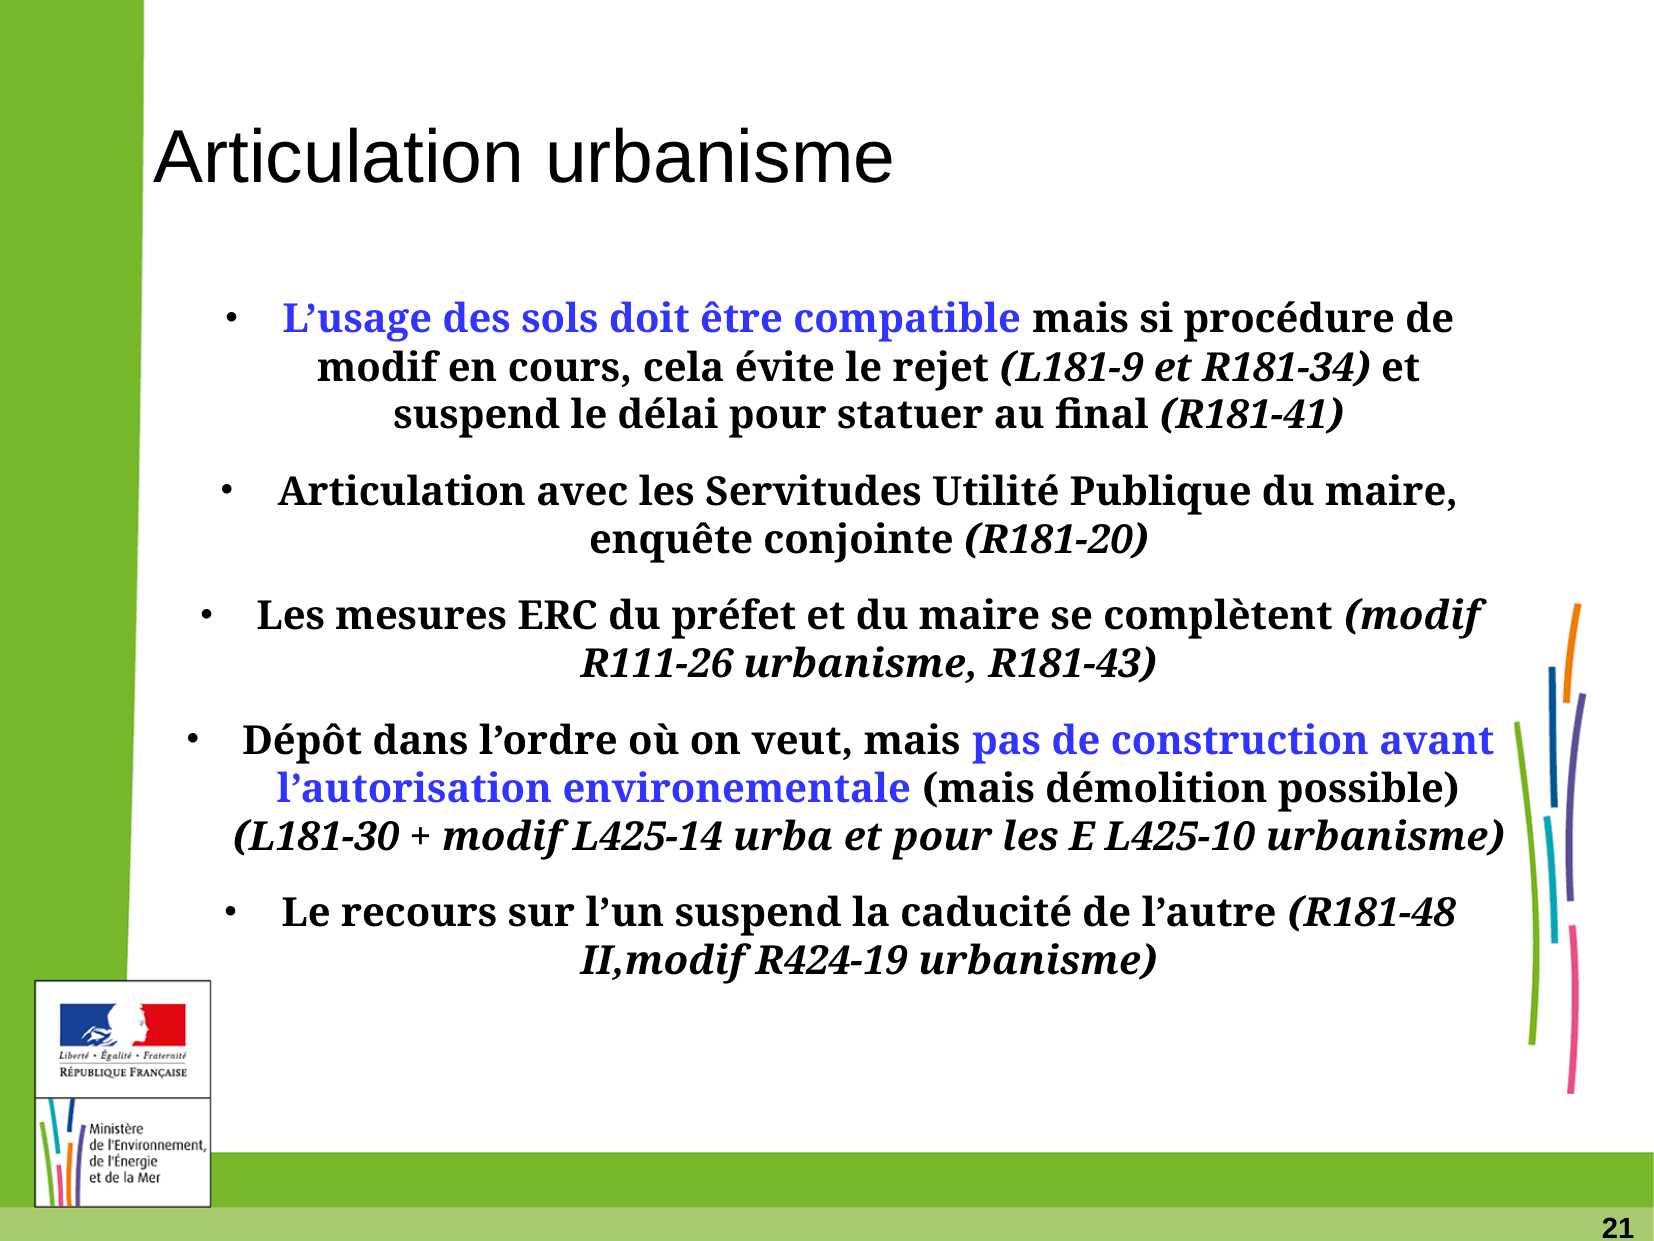

# Articulation urbanisme
L’usage des sols doit être compatible mais si procédure de modif en cours, cela évite le rejet (L181-9 et R181-34) et suspend le délai pour statuer au final (R181-41)
Articulation avec les Servitudes Utilité Publique du maire, enquête conjointe (R181-20)
Les mesures ERC du préfet et du maire se complètent (modif R111-26 urbanisme, R181-43)
Dépôt dans l’ordre où on veut, mais pas de construction avant l’autorisation environementale (mais démolition possible) (L181-30 + modif L425-14 urba et pour les E L425-10 urbanisme)
Le recours sur l’un suspend la caducité de l’autre (R181-48 II,modif R424-19 urbanisme)